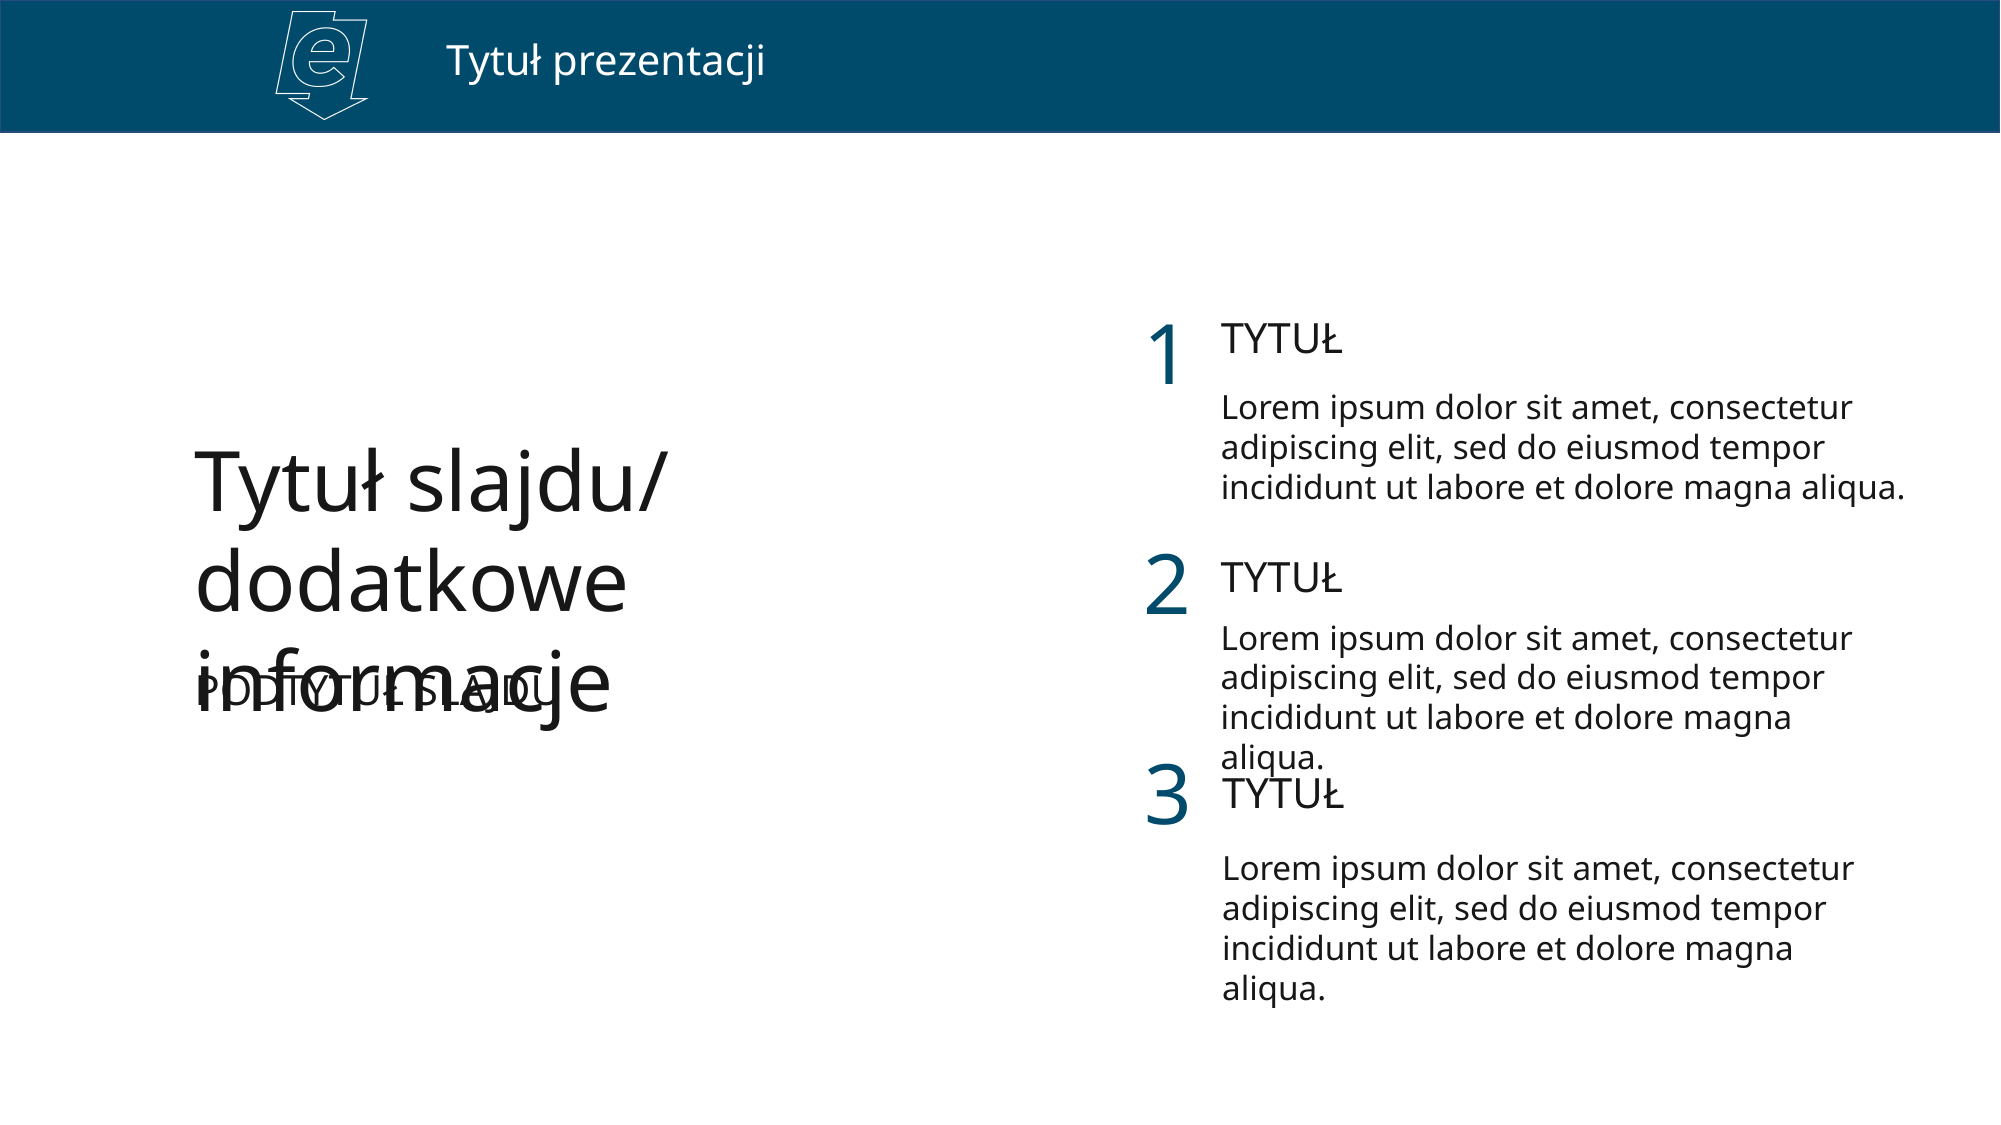

Tytuł prezentacji
1
TYTUŁ
Lorem ipsum dolor sit amet, consectetur adipiscing elit, sed do eiusmod tempor incididunt ut labore et dolore magna aliqua.
Tytuł slajdu/
dodatkowe informacje
2
TYTUŁ
Lorem ipsum dolor sit amet, consectetur adipiscing elit, sed do eiusmod tempor incididunt ut labore et dolore magna aliqua.
PODTYTUŁ SLAJDU
3
TYTUŁ
Lorem ipsum dolor sit amet, consectetur adipiscing elit, sed do eiusmod tempor incididunt ut labore et dolore magna aliqua.